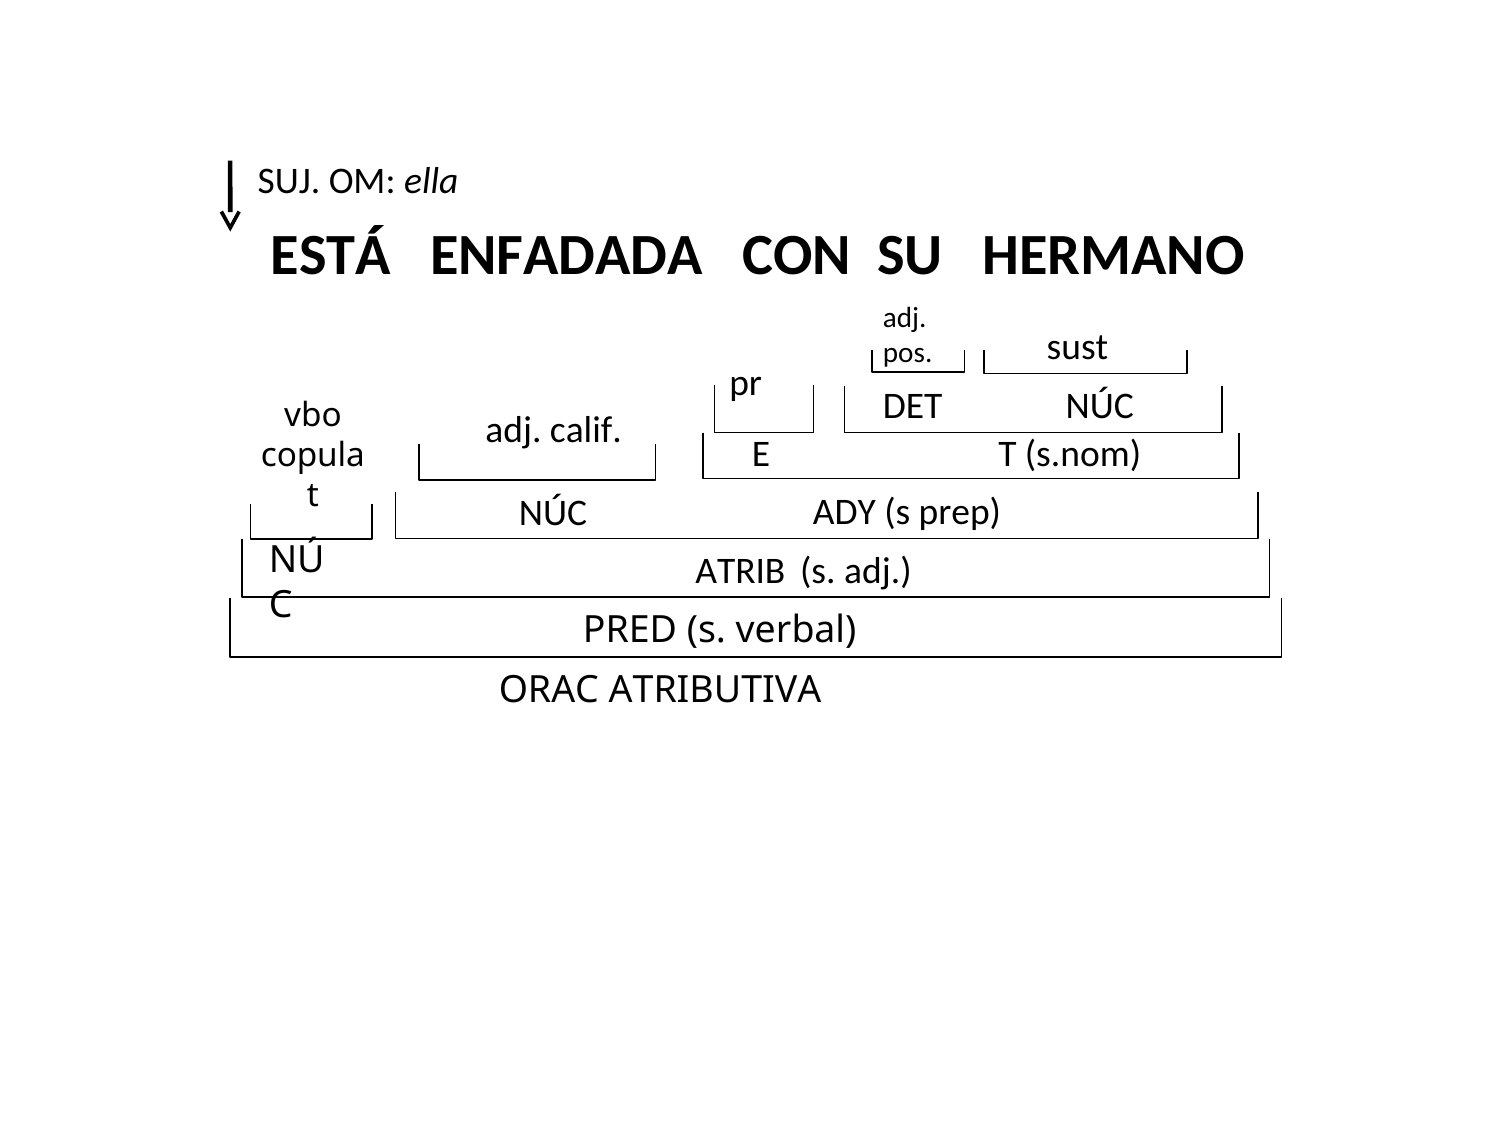

SUJ. OM: ella
ESTÁ ENFADADA CON SU HERMANO
adj.pos.
sust
DET
NÚC
pr
E
T (s.nom)
vbo
copulat
NÚC
adj. calif.
NÚC
ADY (s prep)
ATRIB
PRED (s. verbal)
(s. adj.)
ORAC ATRIBUTIVA